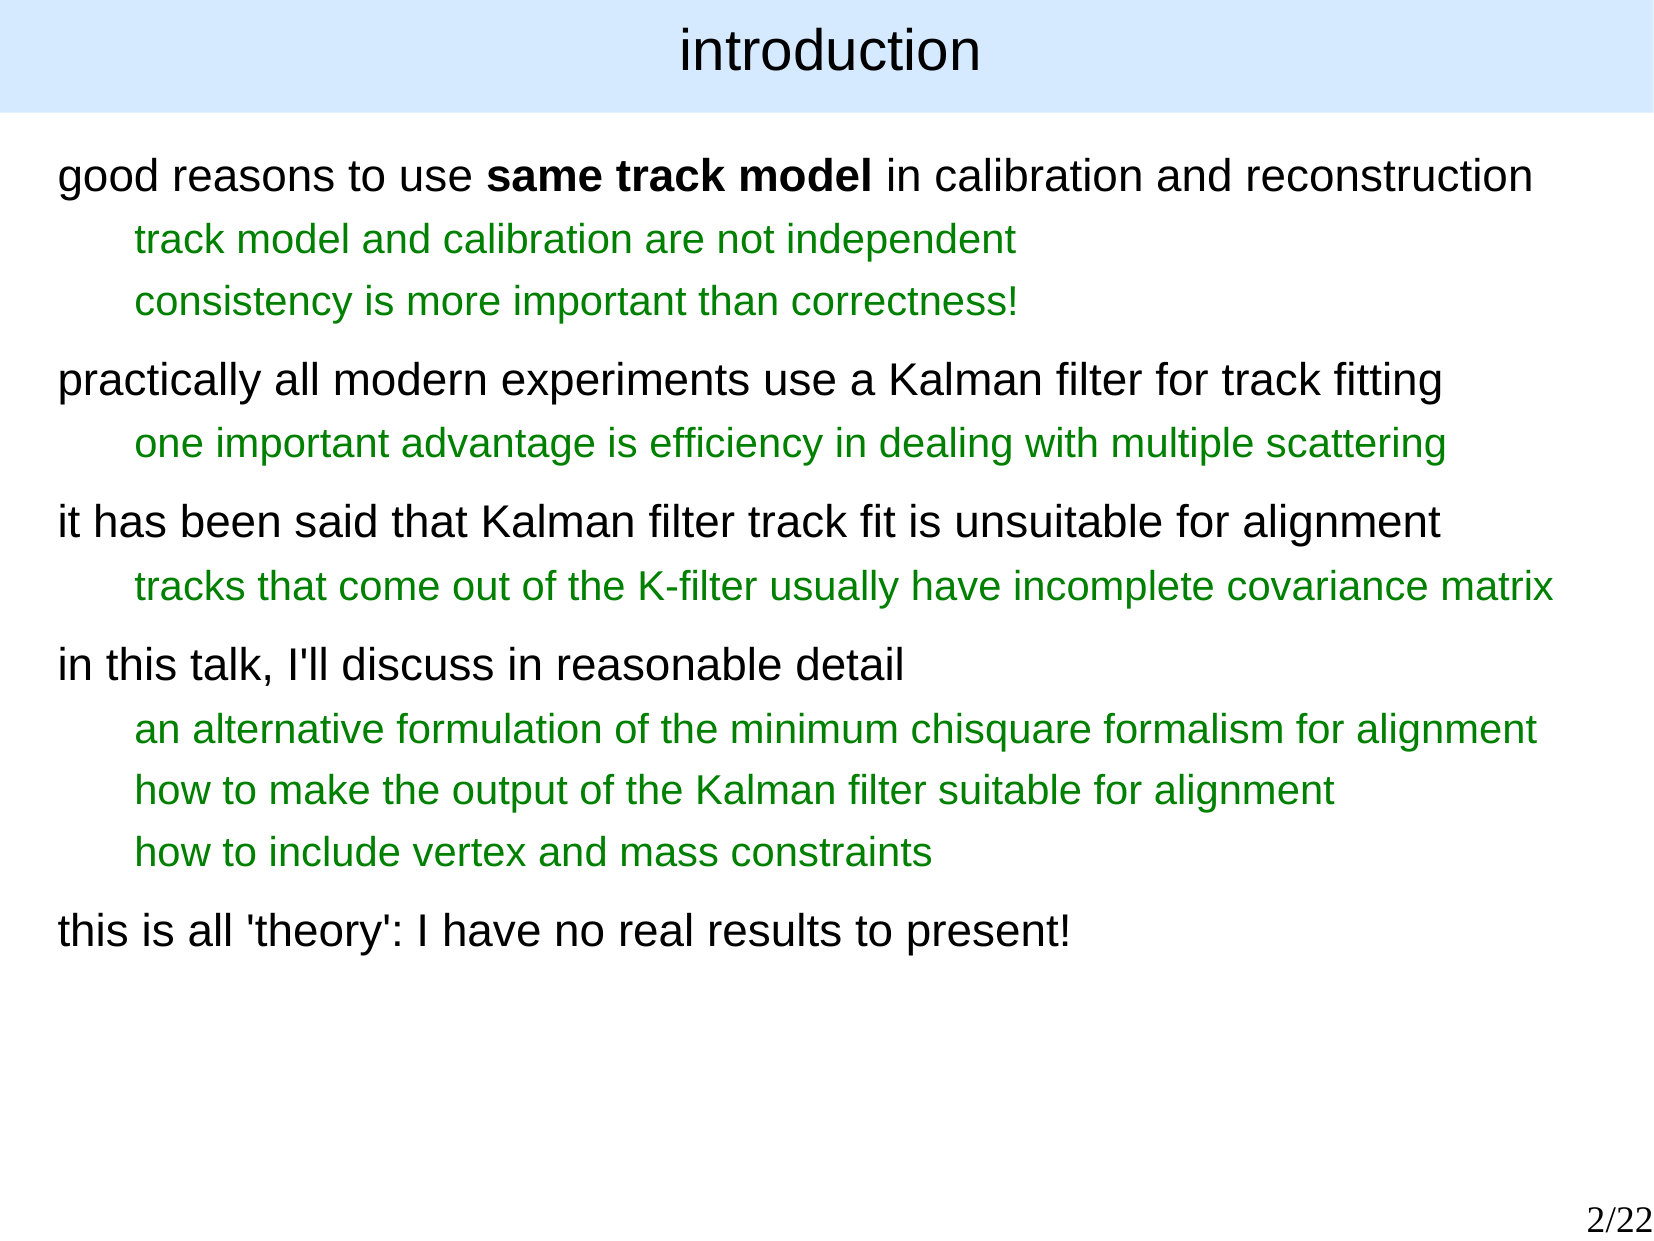

# introduction
good reasons to use same track model in calibration and reconstruction
track model and calibration are not independent
consistency is more important than correctness!
practically all modern experiments use a Kalman filter for track fitting
one important advantage is efficiency in dealing with multiple scattering
it has been said that Kalman filter track fit is unsuitable for alignment
tracks that come out of the K-filter usually have incomplete covariance matrix
in this talk, I'll discuss in reasonable detail
an alternative formulation of the minimum chisquare formalism for alignment
how to make the output of the Kalman filter suitable for alignment
how to include vertex and mass constraints
this is all 'theory': I have no real results to present!
2